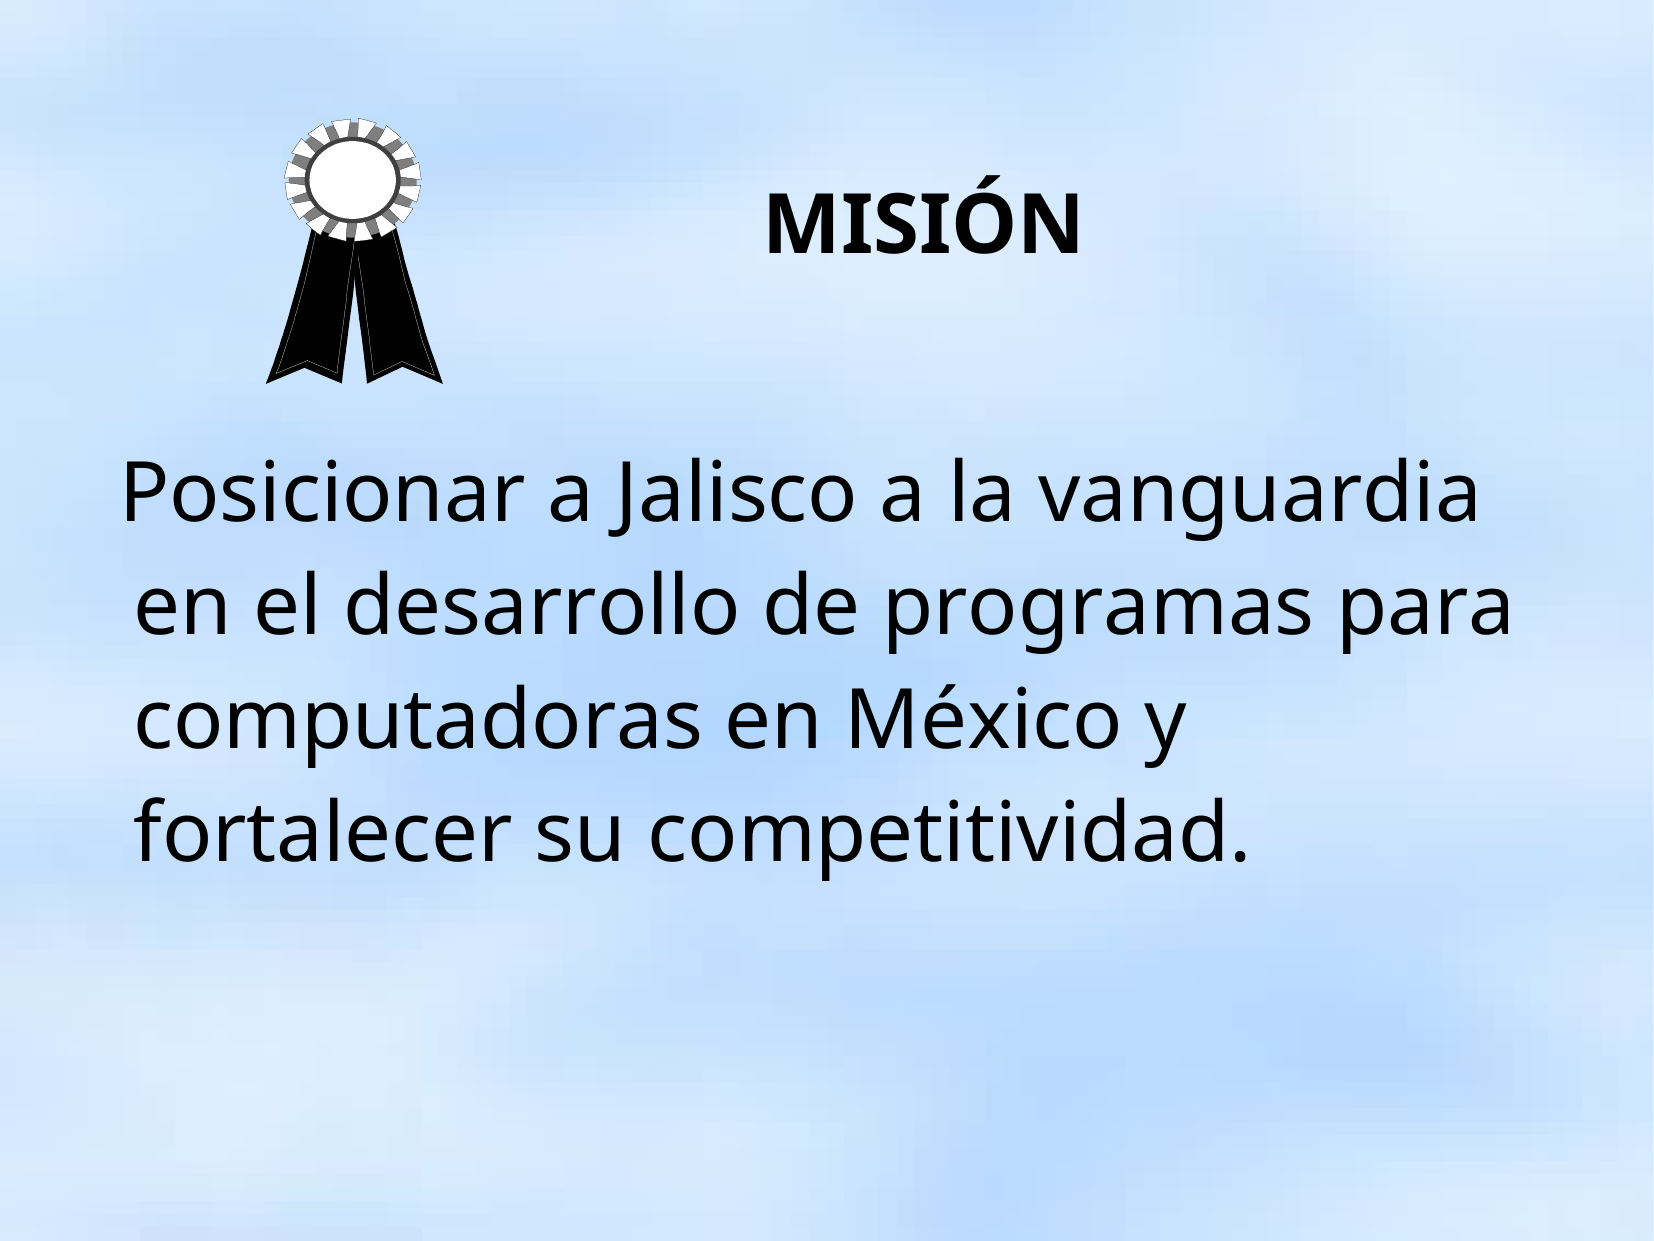

# MISIÓN
 Posicionar a Jalisco a la vanguardia en el desarrollo de programas para computadoras en México y fortalecer su competitividad.